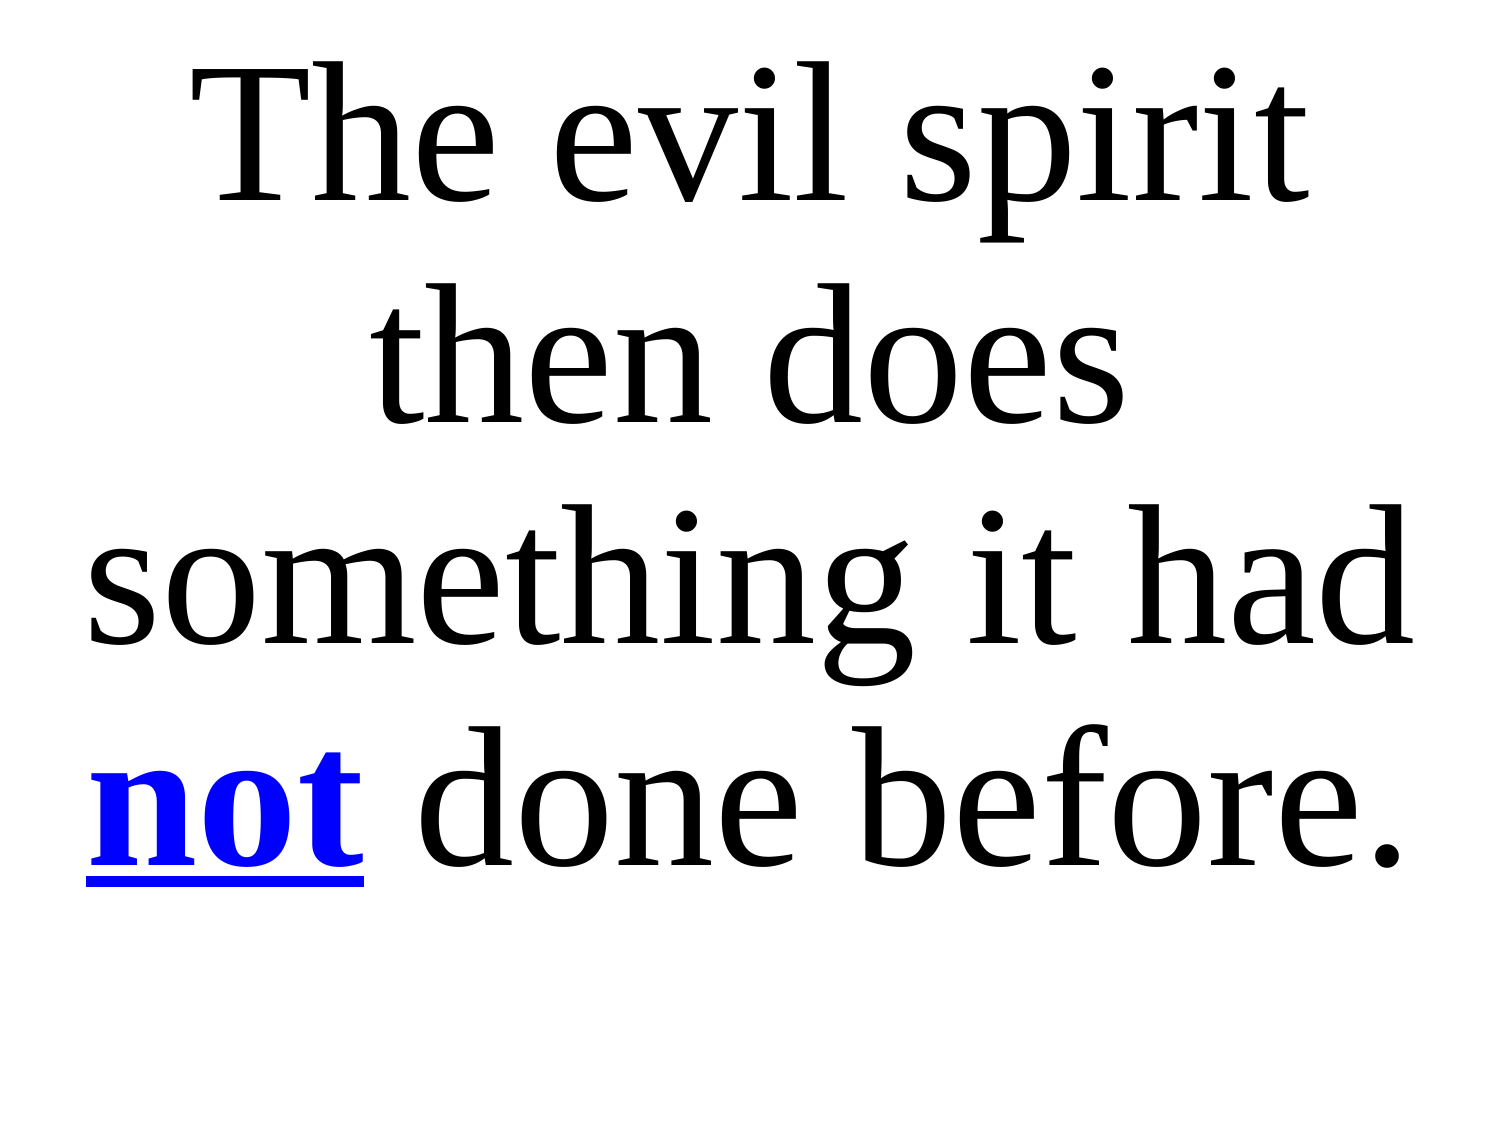

The evil spirit then does something it had not done before.